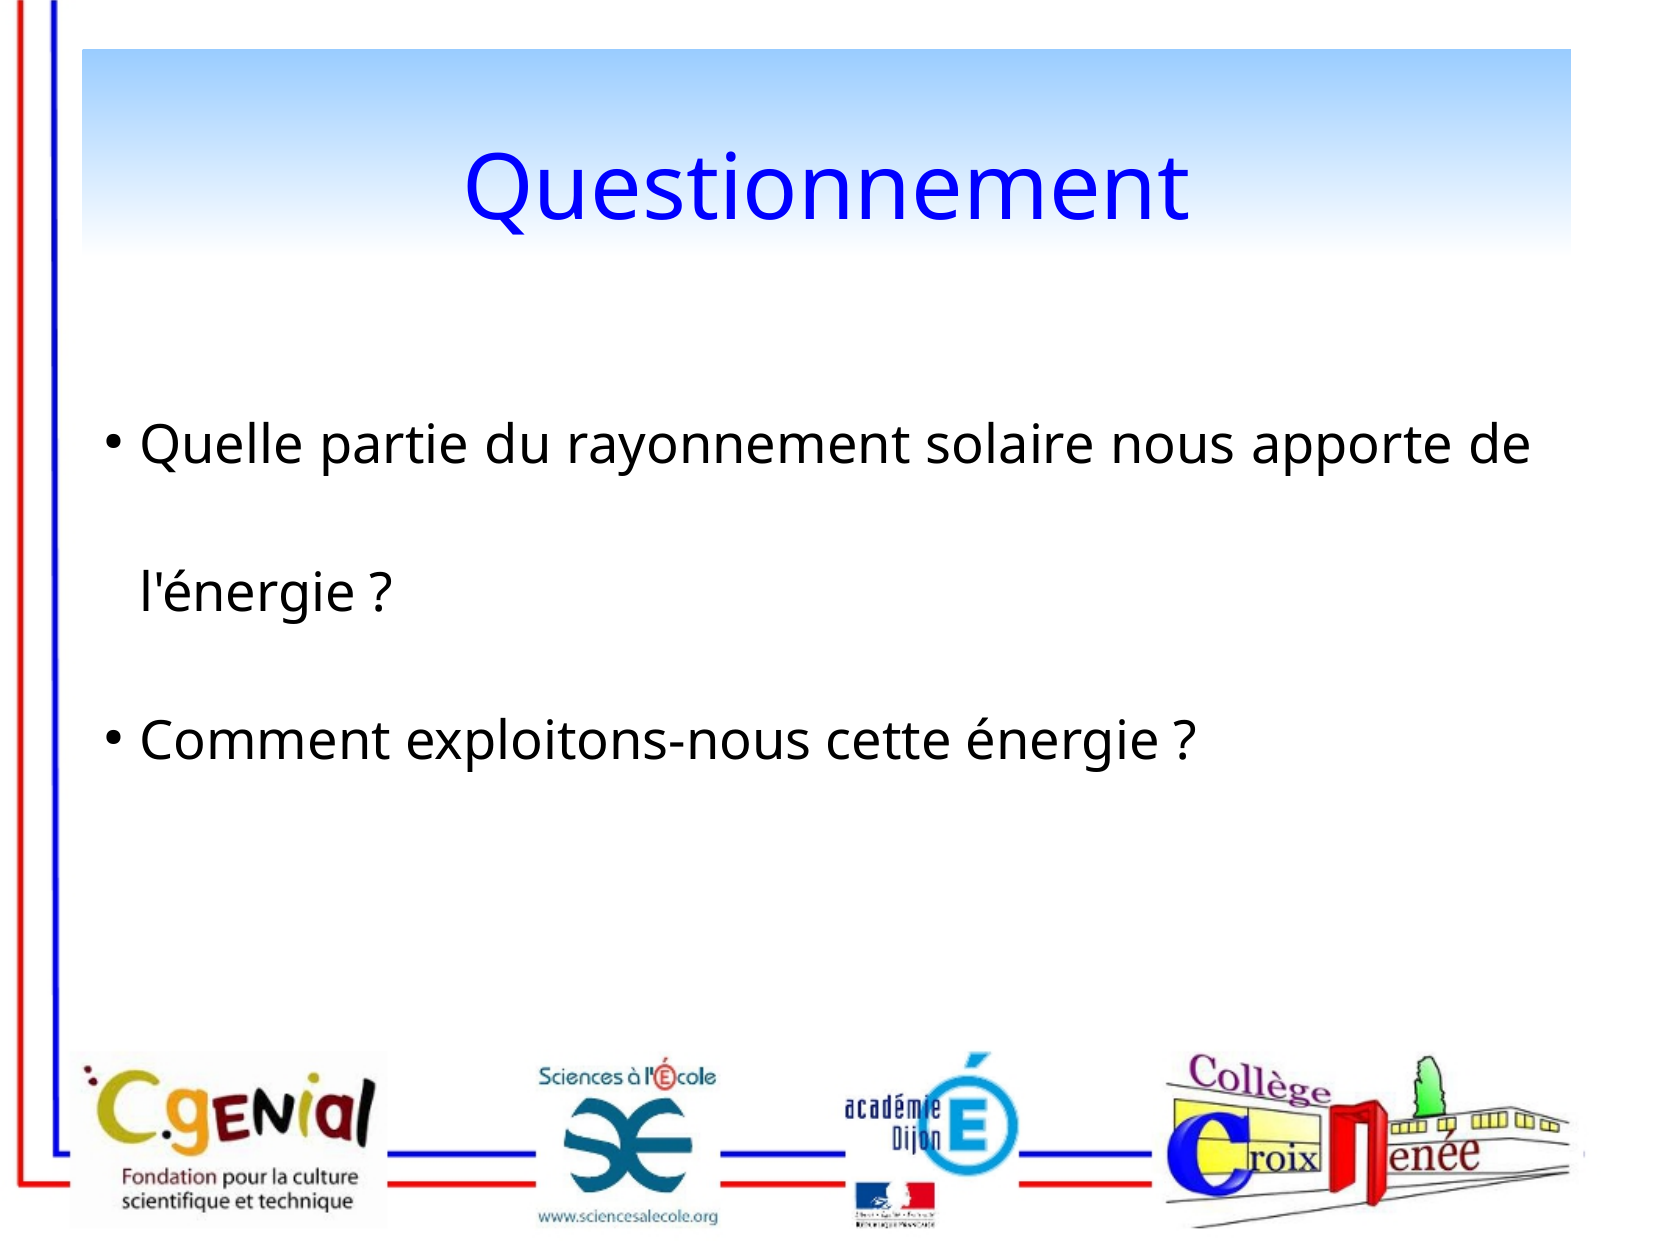

# Questionnement
Quelle partie du rayonnement solaire nous apporte de l'énergie ?
Comment exploitons-nous cette énergie ?